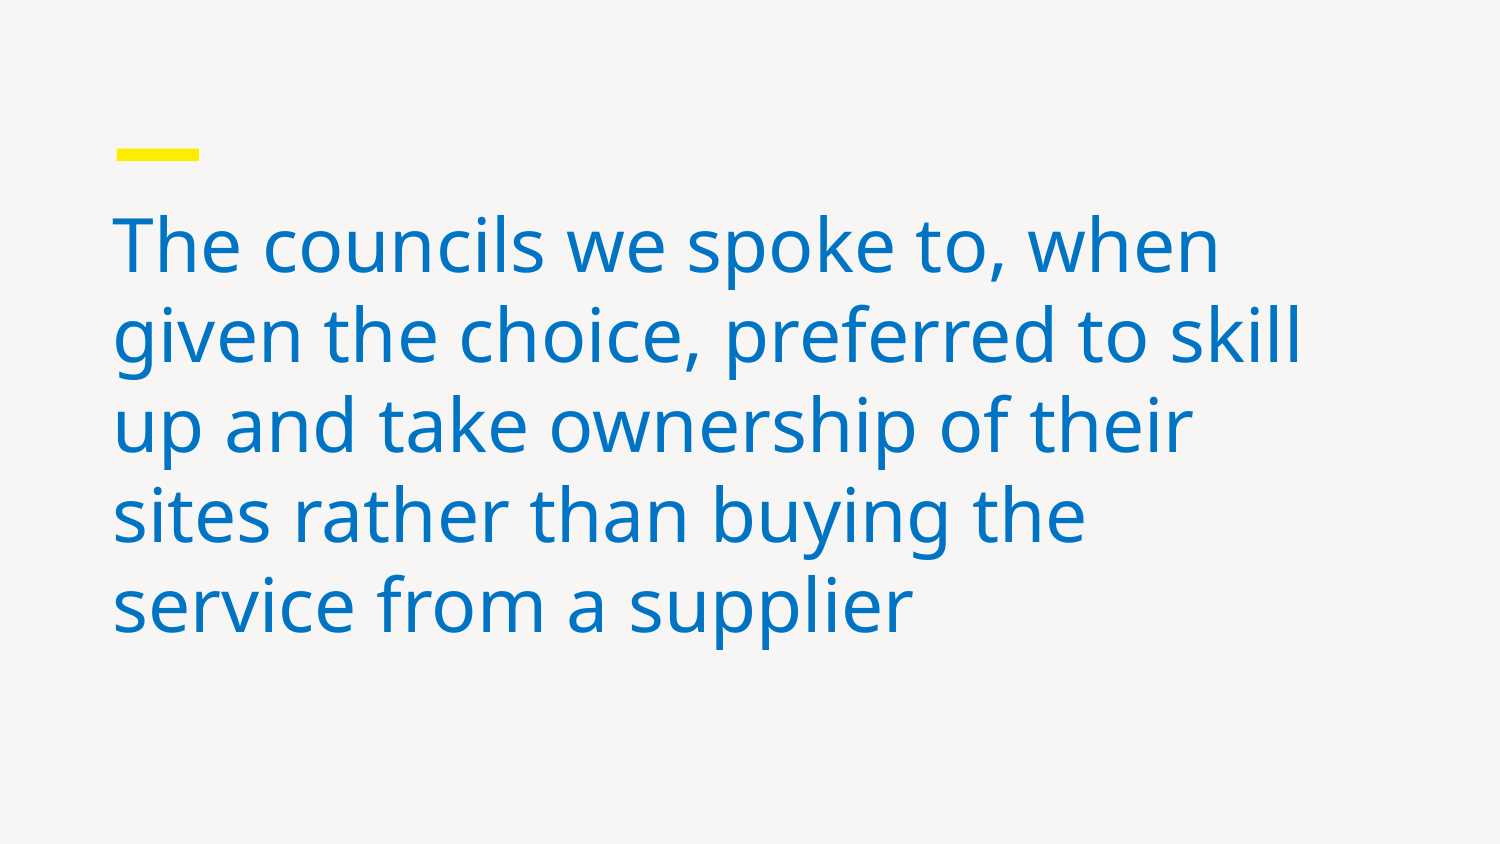

# The councils we spoke to, when given the choice, preferred to skill up and take ownership of their sites rather than buying the service from a supplier